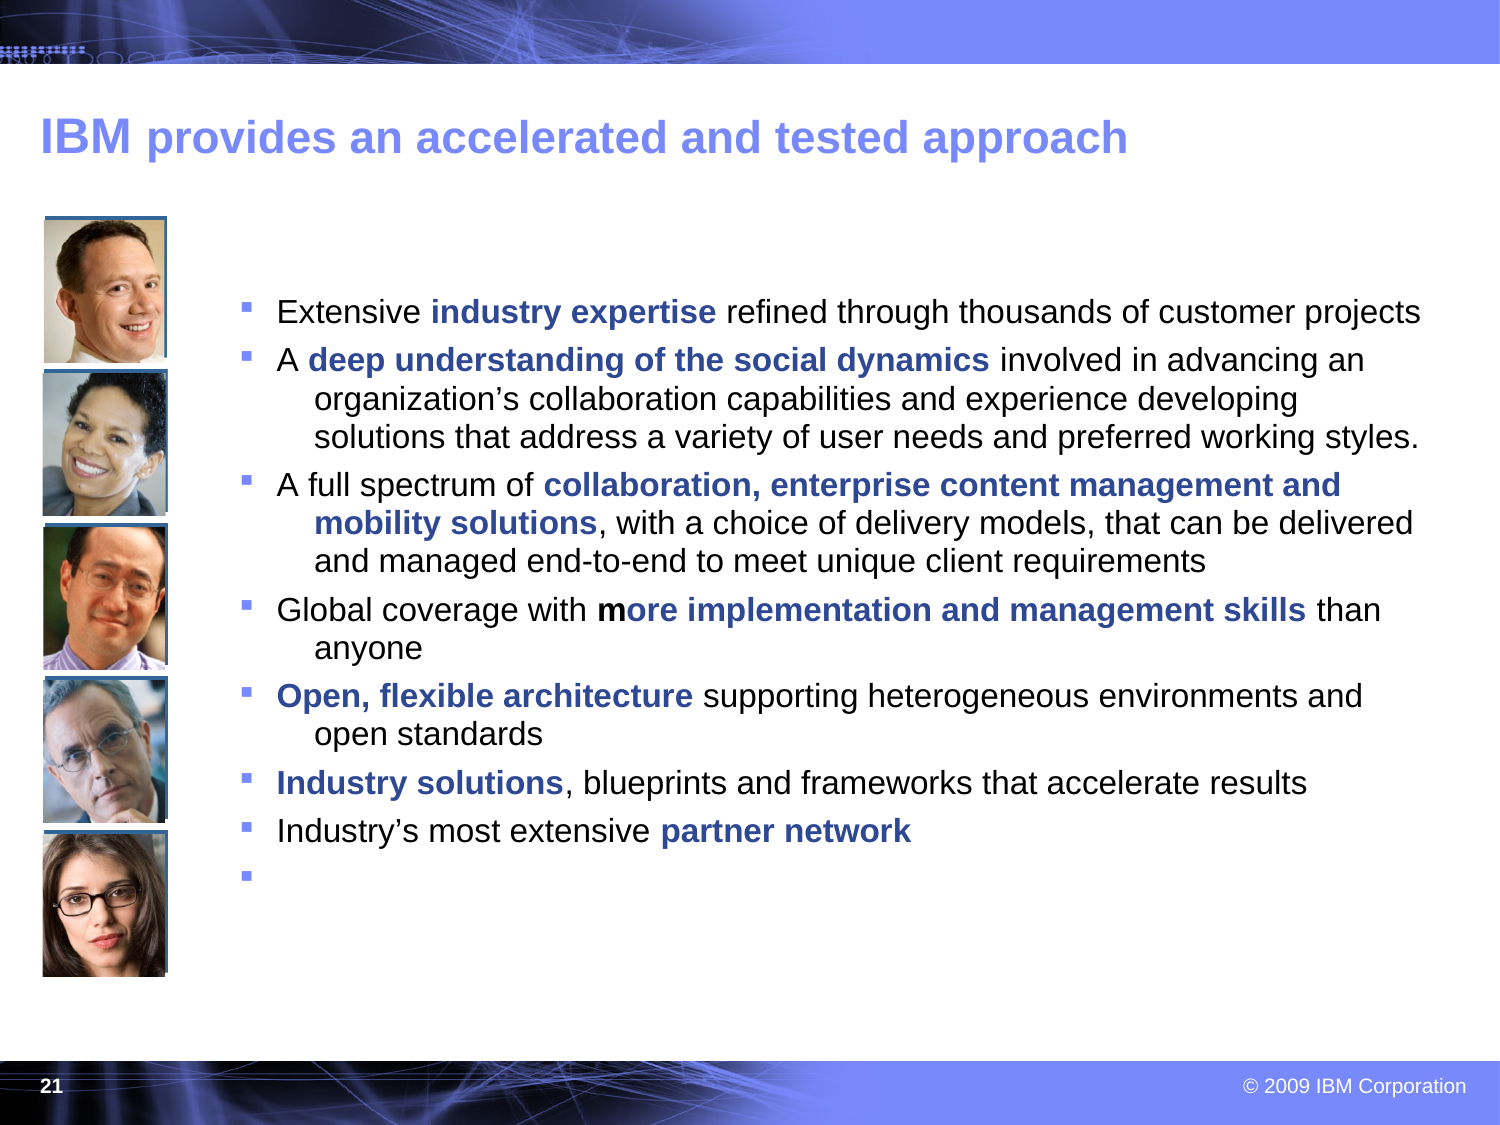

# IBM provides an accelerated and tested approach
Extensive industry expertise refined through thousands of customer projects
A deep understanding of the social dynamics involved in advancing an organization’s collaboration capabilities and experience developing solutions that address a variety of user needs and preferred working styles.
A full spectrum of collaboration, enterprise content management and mobility solutions, with a choice of delivery models, that can be delivered and managed end-to-end to meet unique client requirements
Global coverage with more implementation and management skills than anyone
Open, flexible architecture supporting heterogeneous environments and open standards
Industry solutions, blueprints and frameworks that accelerate results
Industry’s most extensive partner network
21